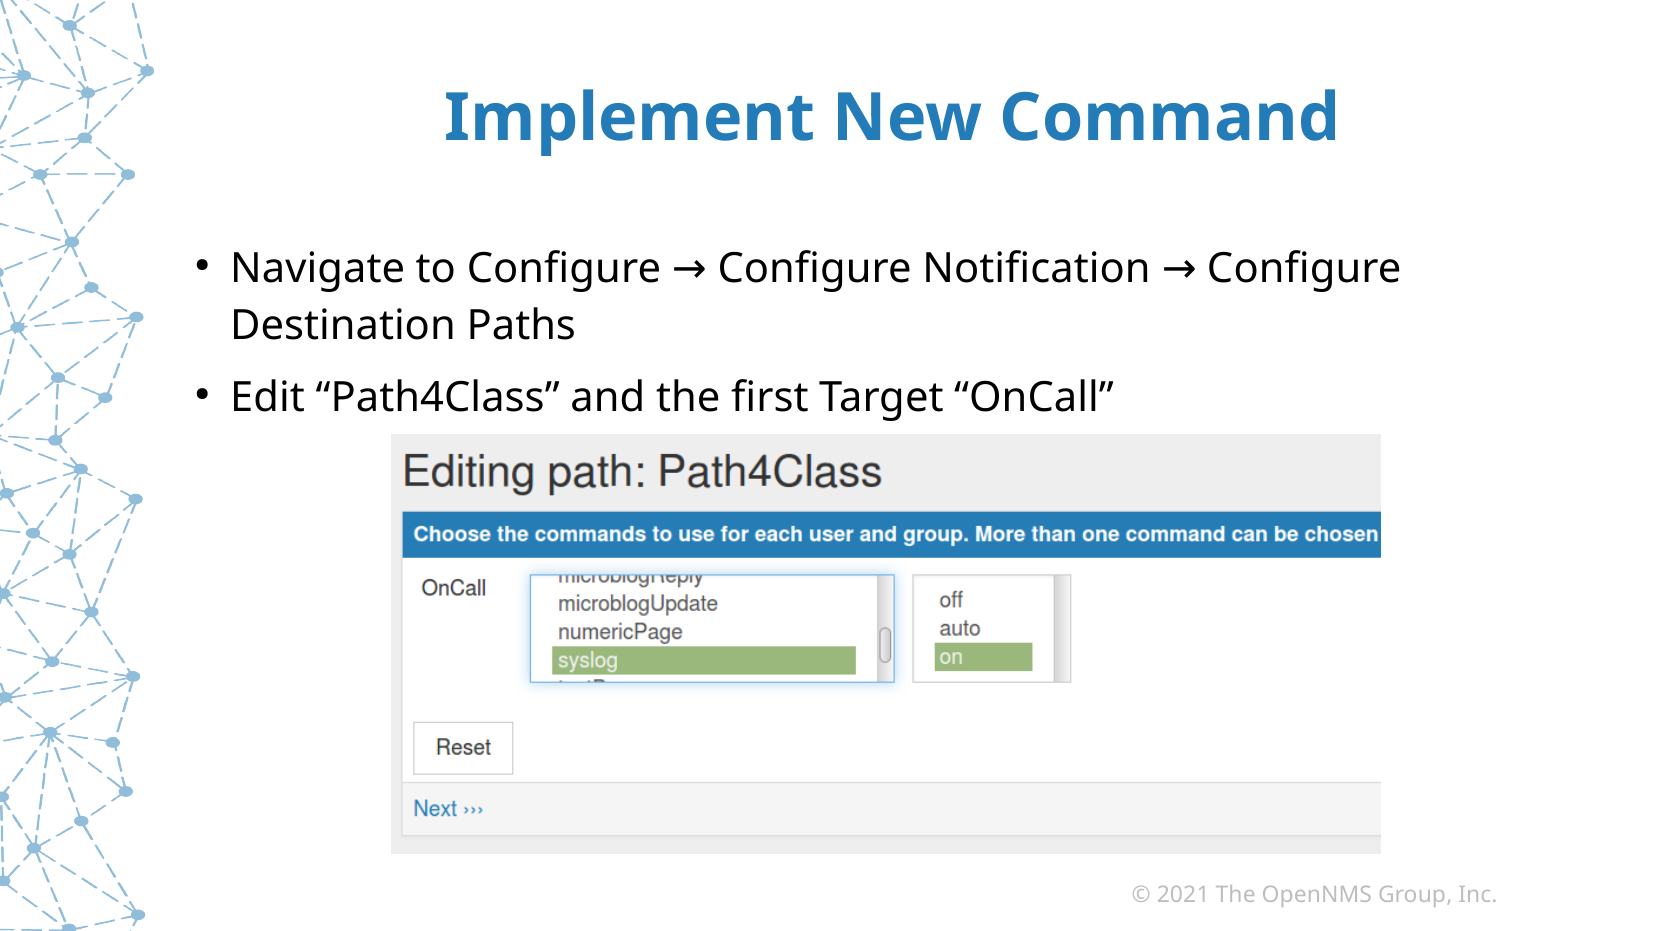

# Implement New Command
Navigate to Configure → Configure Notification → Configure Destination Paths
Edit “Path4Class” and the first Target “OnCall”